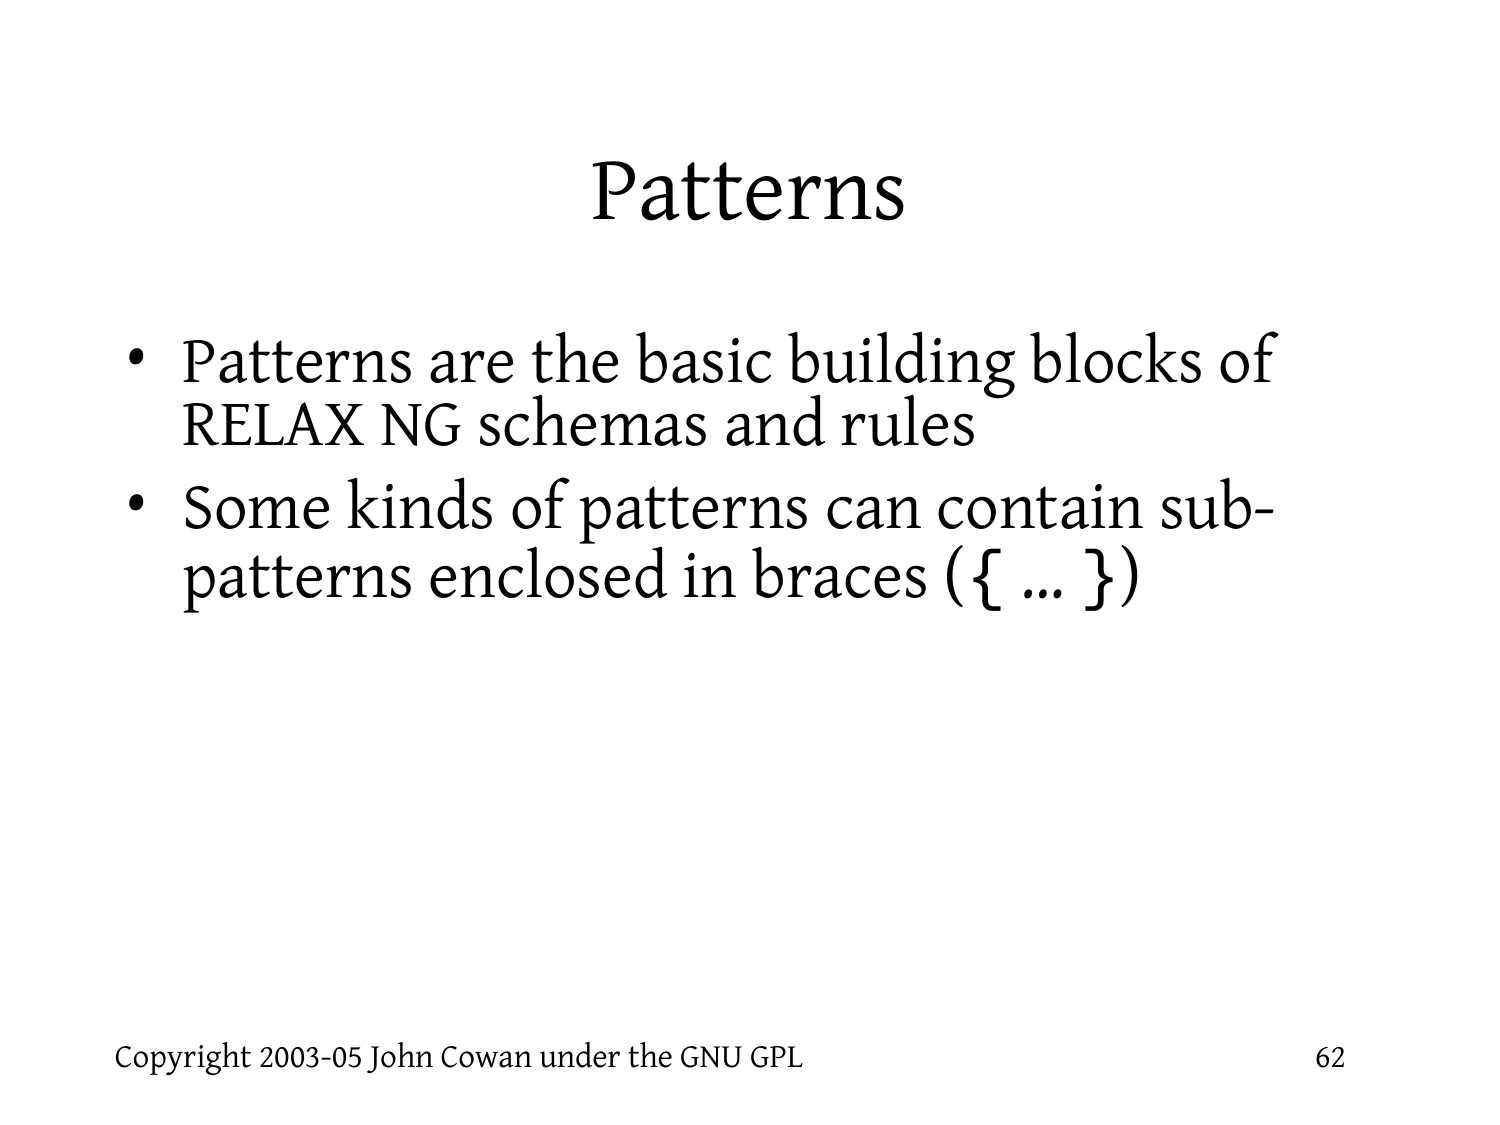

# Patterns
Patterns are the basic building blocks of RELAX NG schemas and rules
Some kinds of patterns can contain sub-patterns enclosed in braces ({ … })